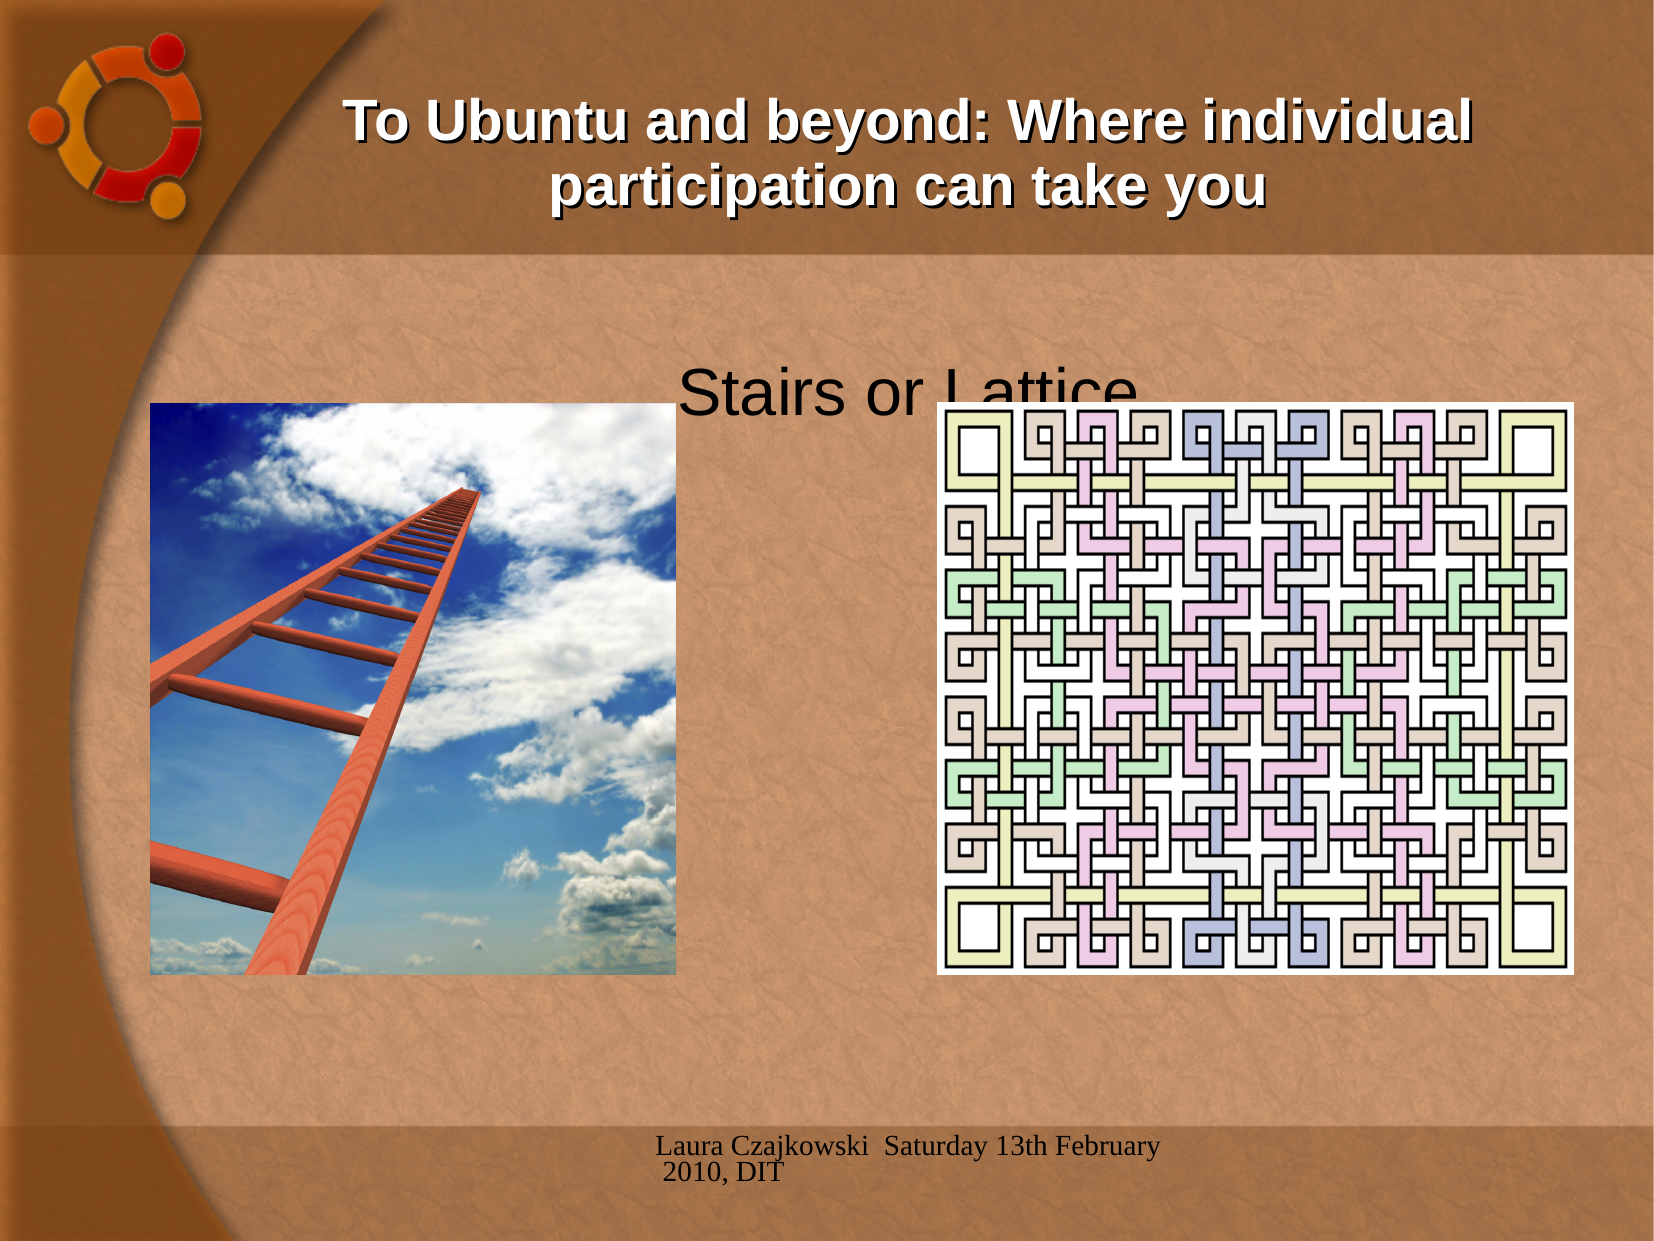

# To Ubuntu and beyond: Where individual participation can take you
Stairs or Lattice
Laura Czajkowski Saturday 13th February 2010, DIT